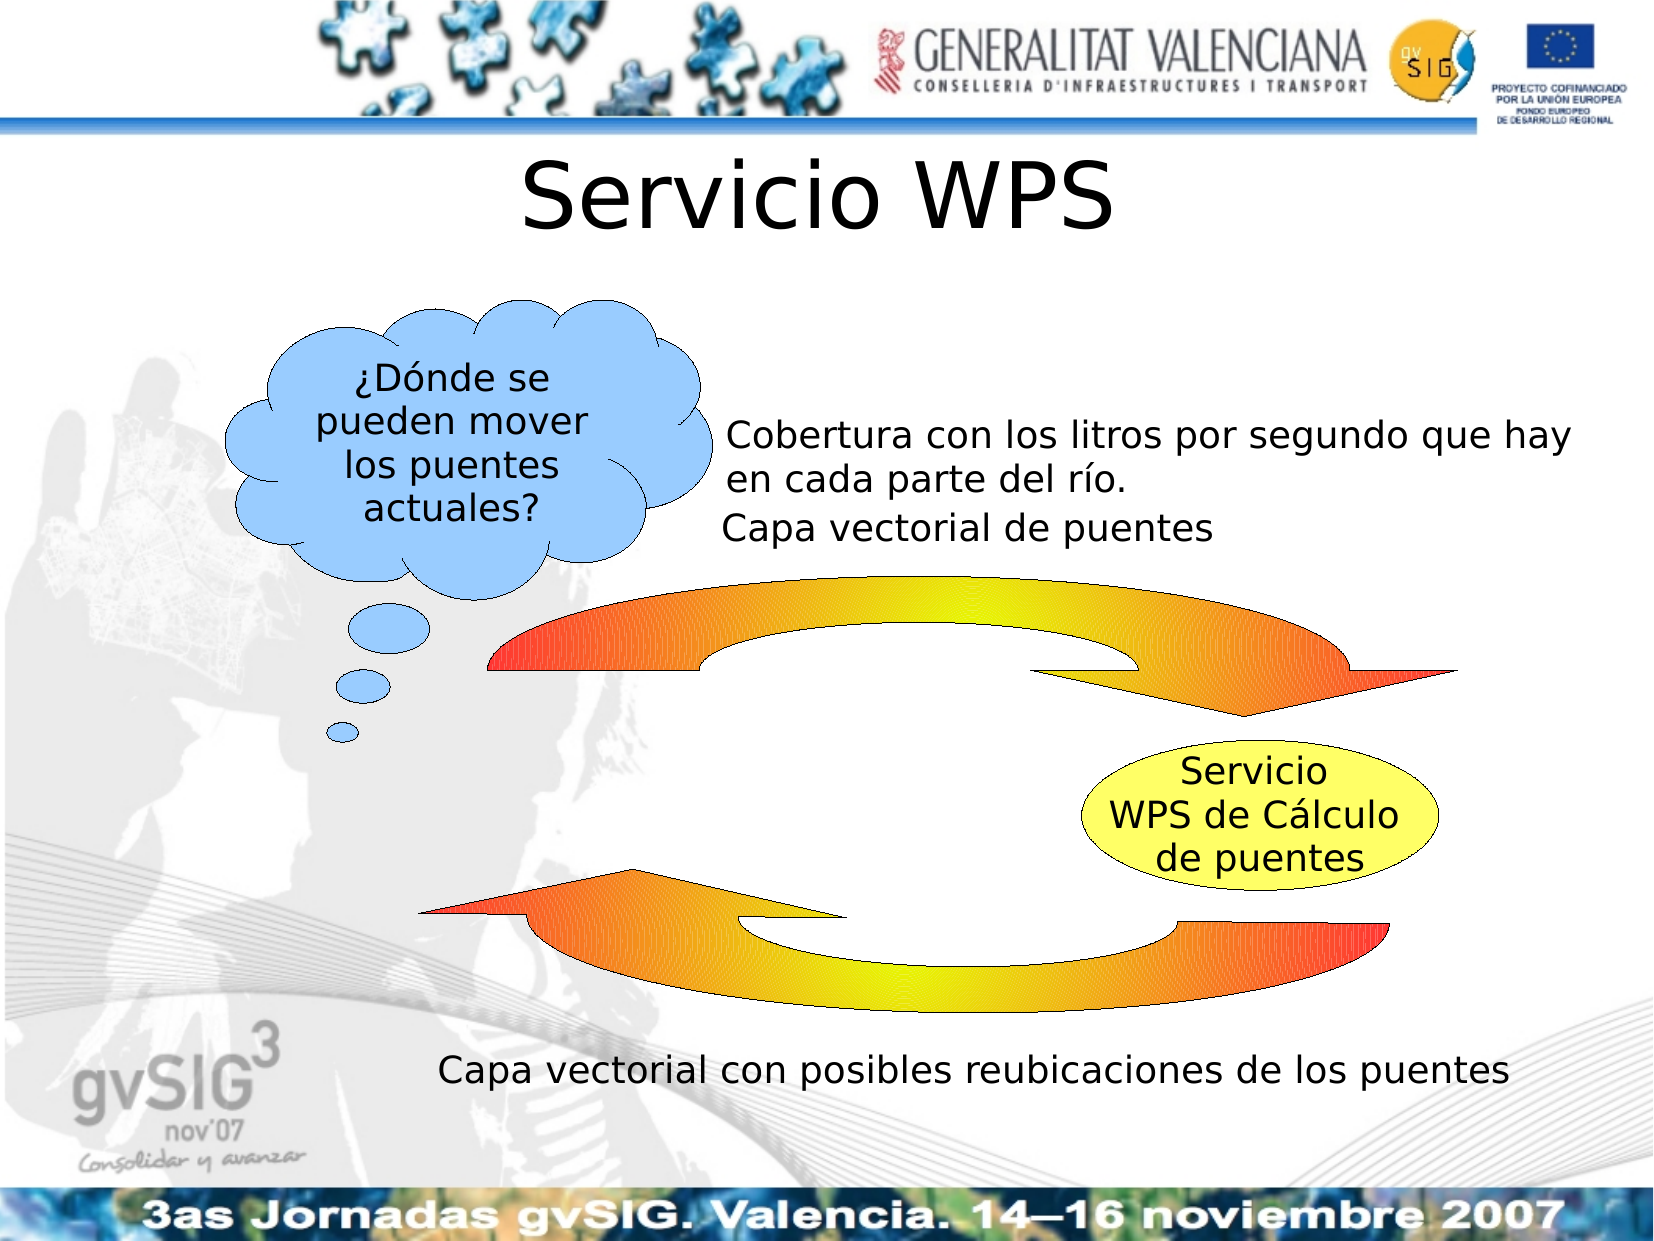

# Servicio WPS
¿Dónde se pueden mover los puentes actuales?
Cobertura con los litros por segundo que hay
en cada parte del río.
Capa vectorial de puentes
Servicio
WPS de Cálculo
de puentes
Capa vectorial con posibles reubicaciones de los puentes